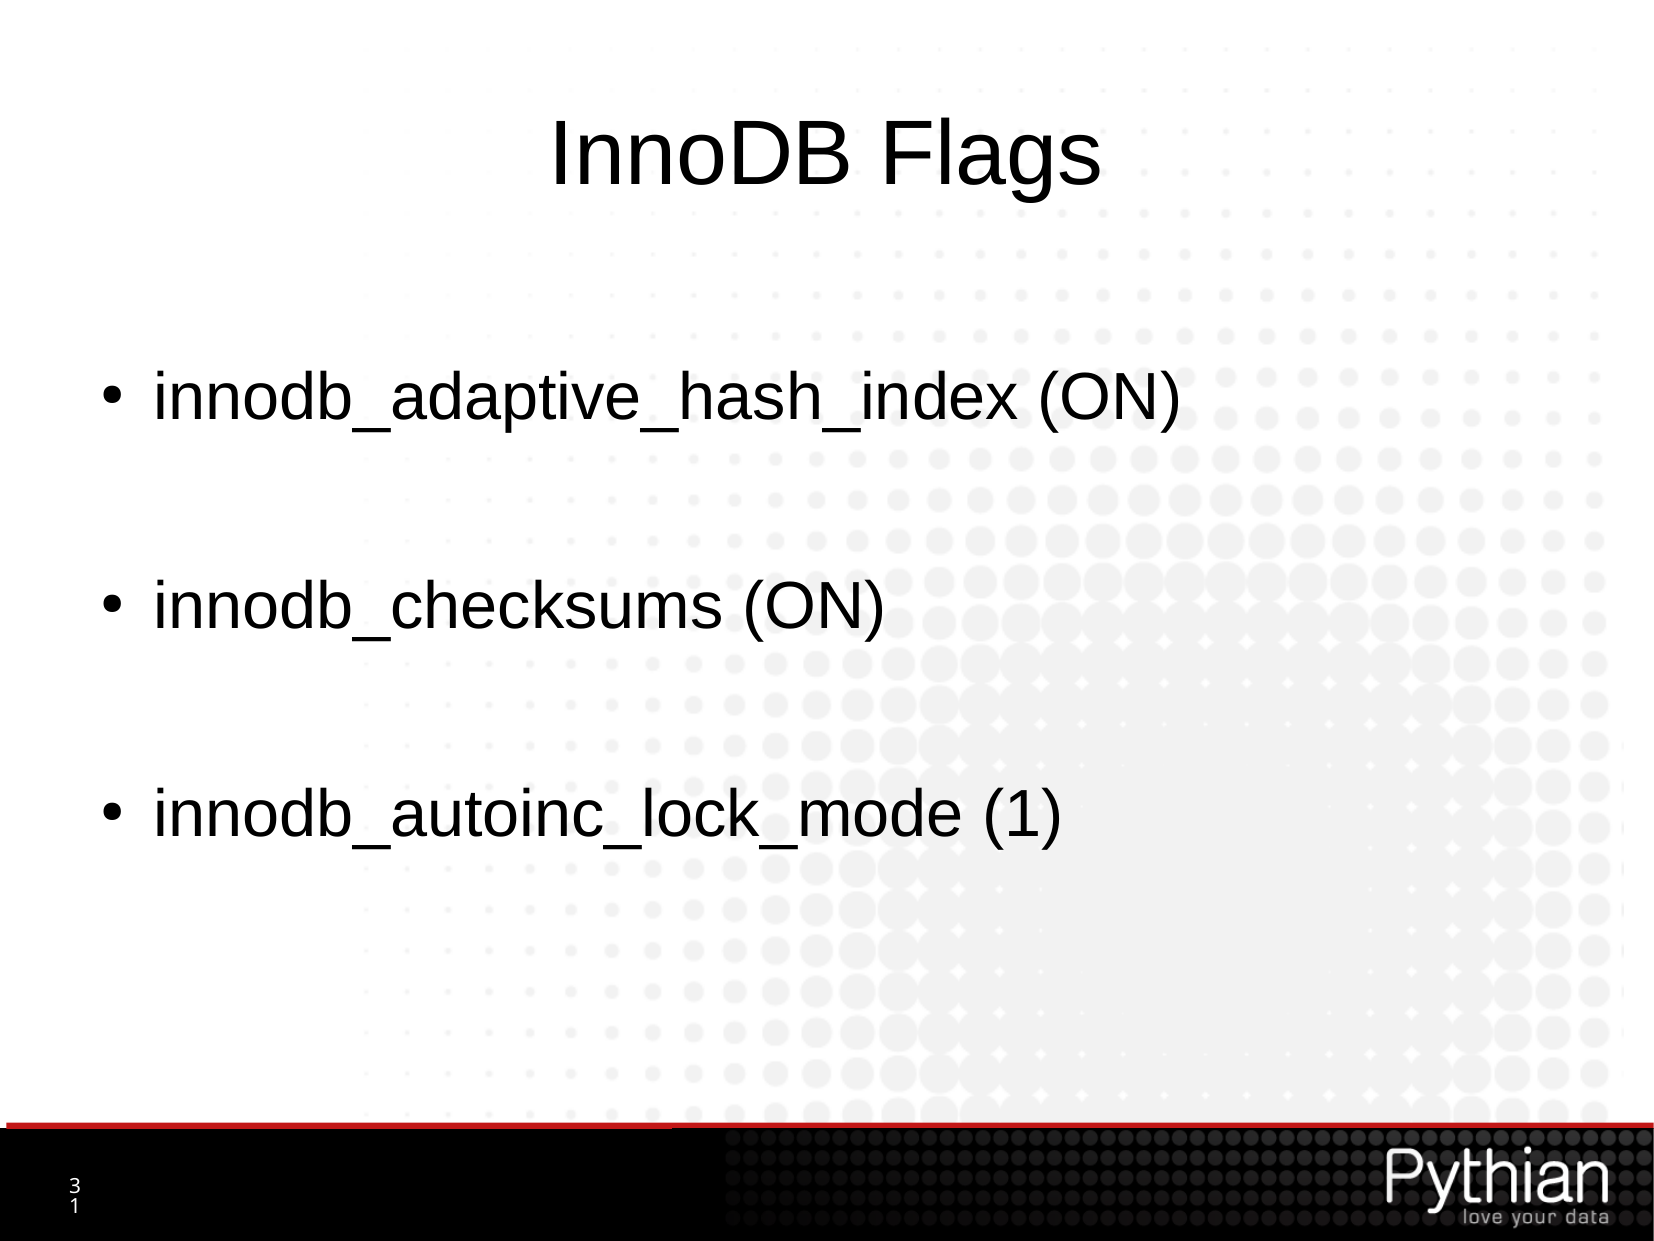

# InnoDB Flags
innodb_adaptive_hash_index (ON)
innodb_checksums (ON)
innodb_autoinc_lock_mode (1)